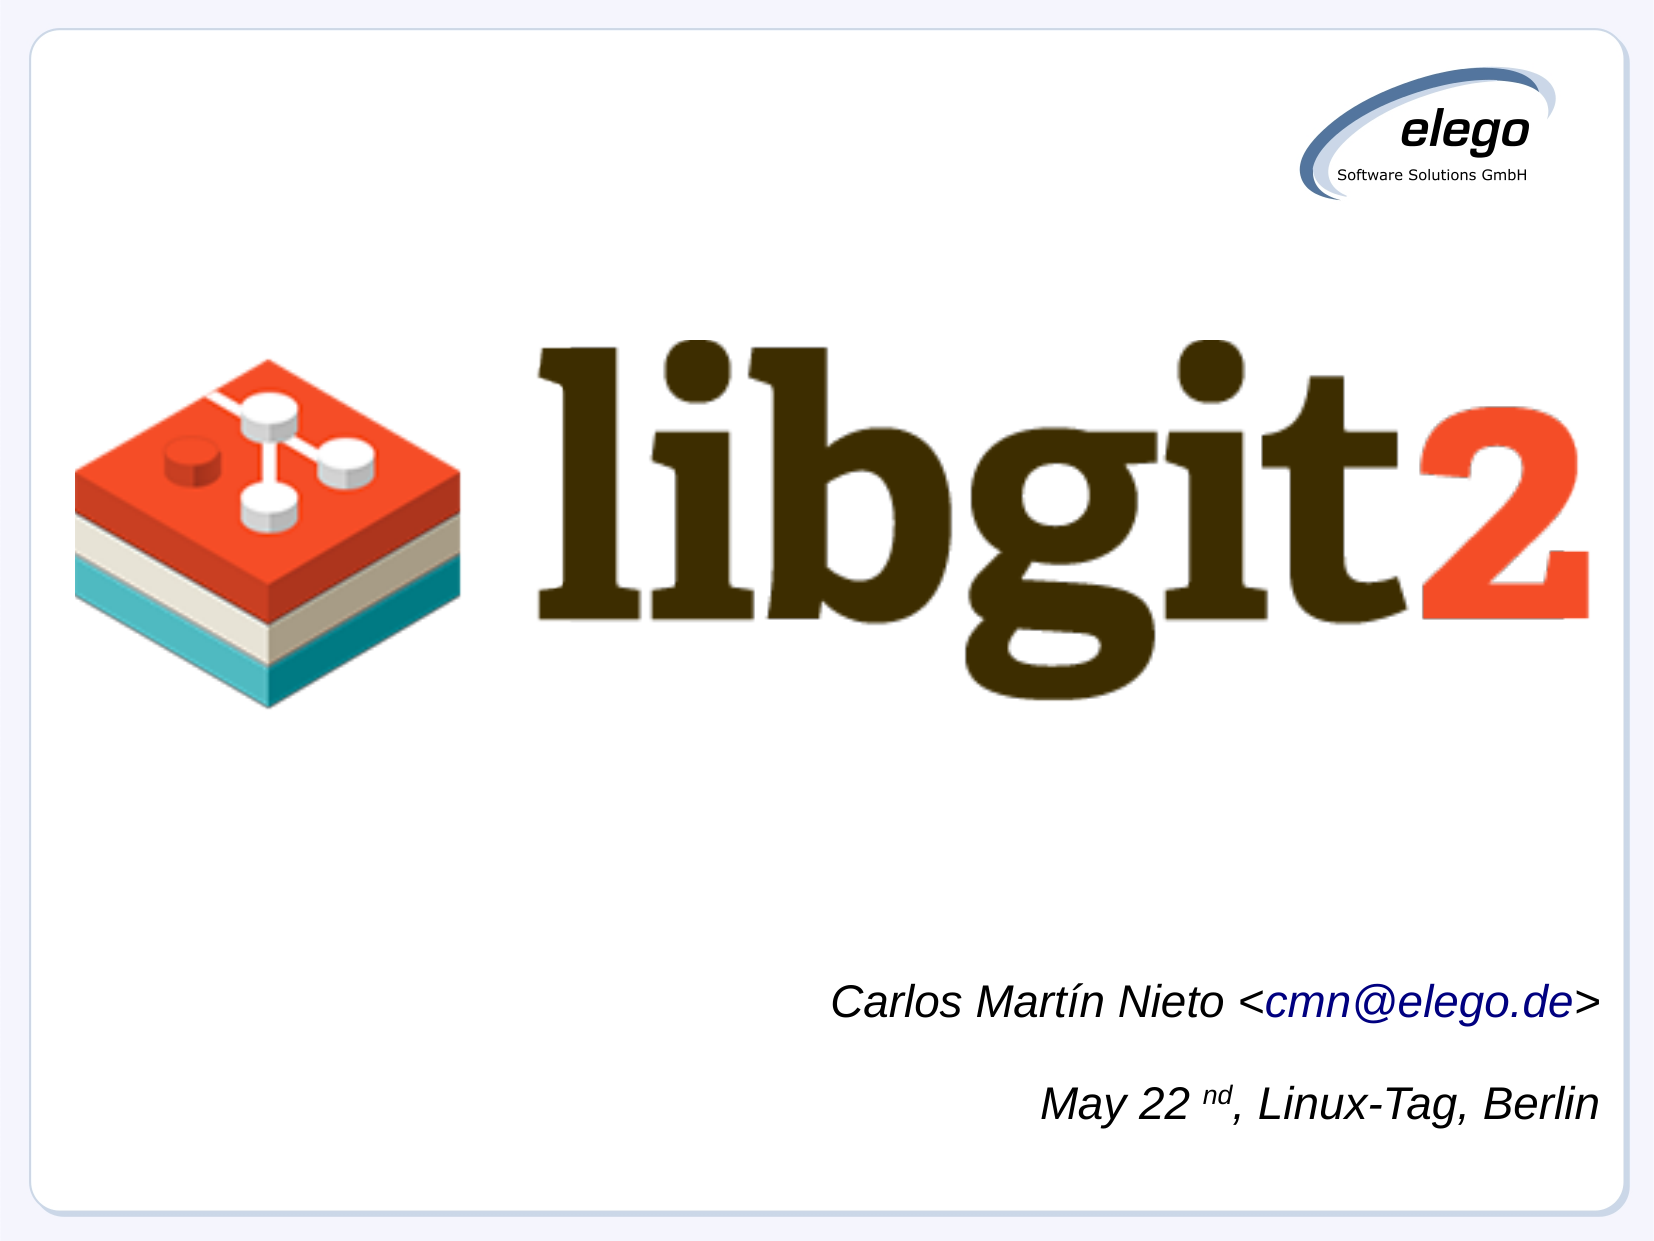

# Carlos Martín Nieto <cmn@elego.de>
May 22 nd, Linux-Tag, Berlin